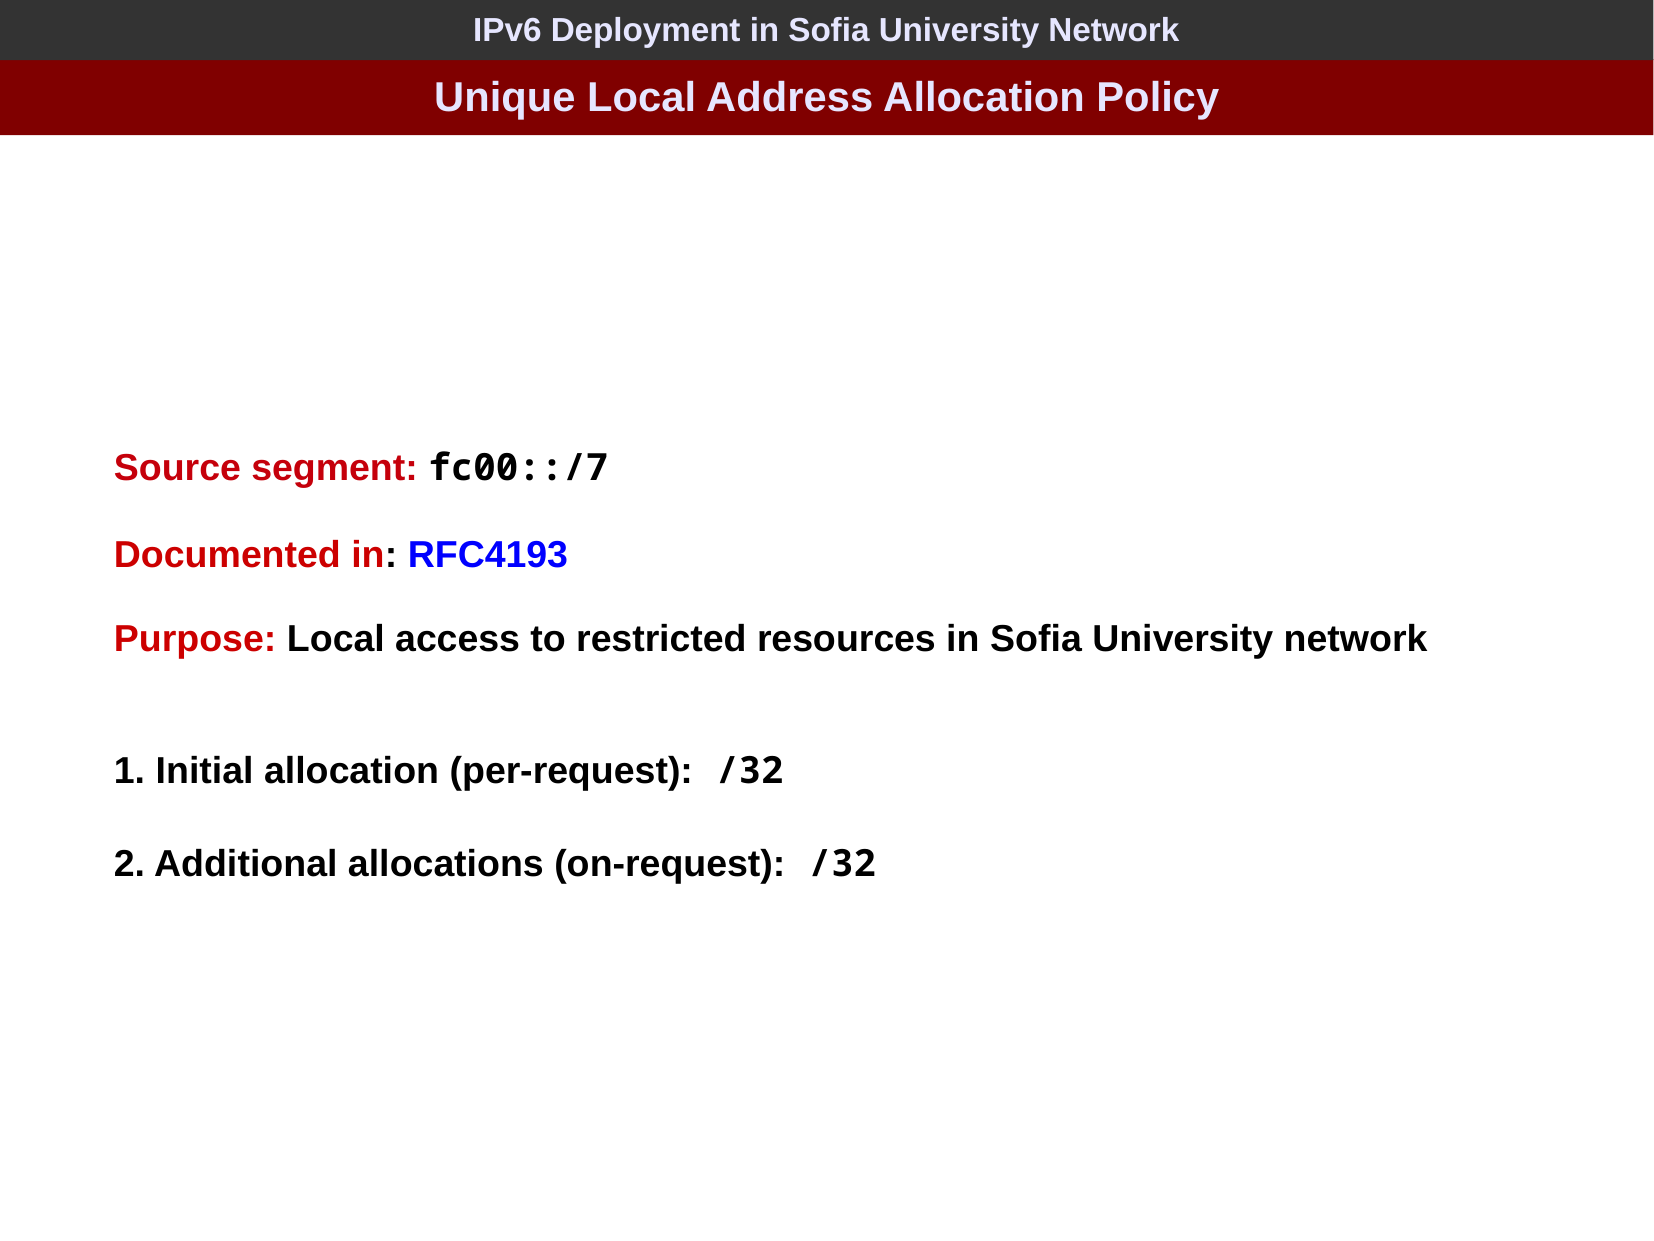

IPv6 Deployment in Sofia University Network
Unique Local Address Allocation Policy
Source segment: fc00::/7
Documented in: RFC4193
Purpose: Local access to restricted resources in Sofia University network
1. Initial allocation (per-request): /32
2. Additional allocations (on-request): /32